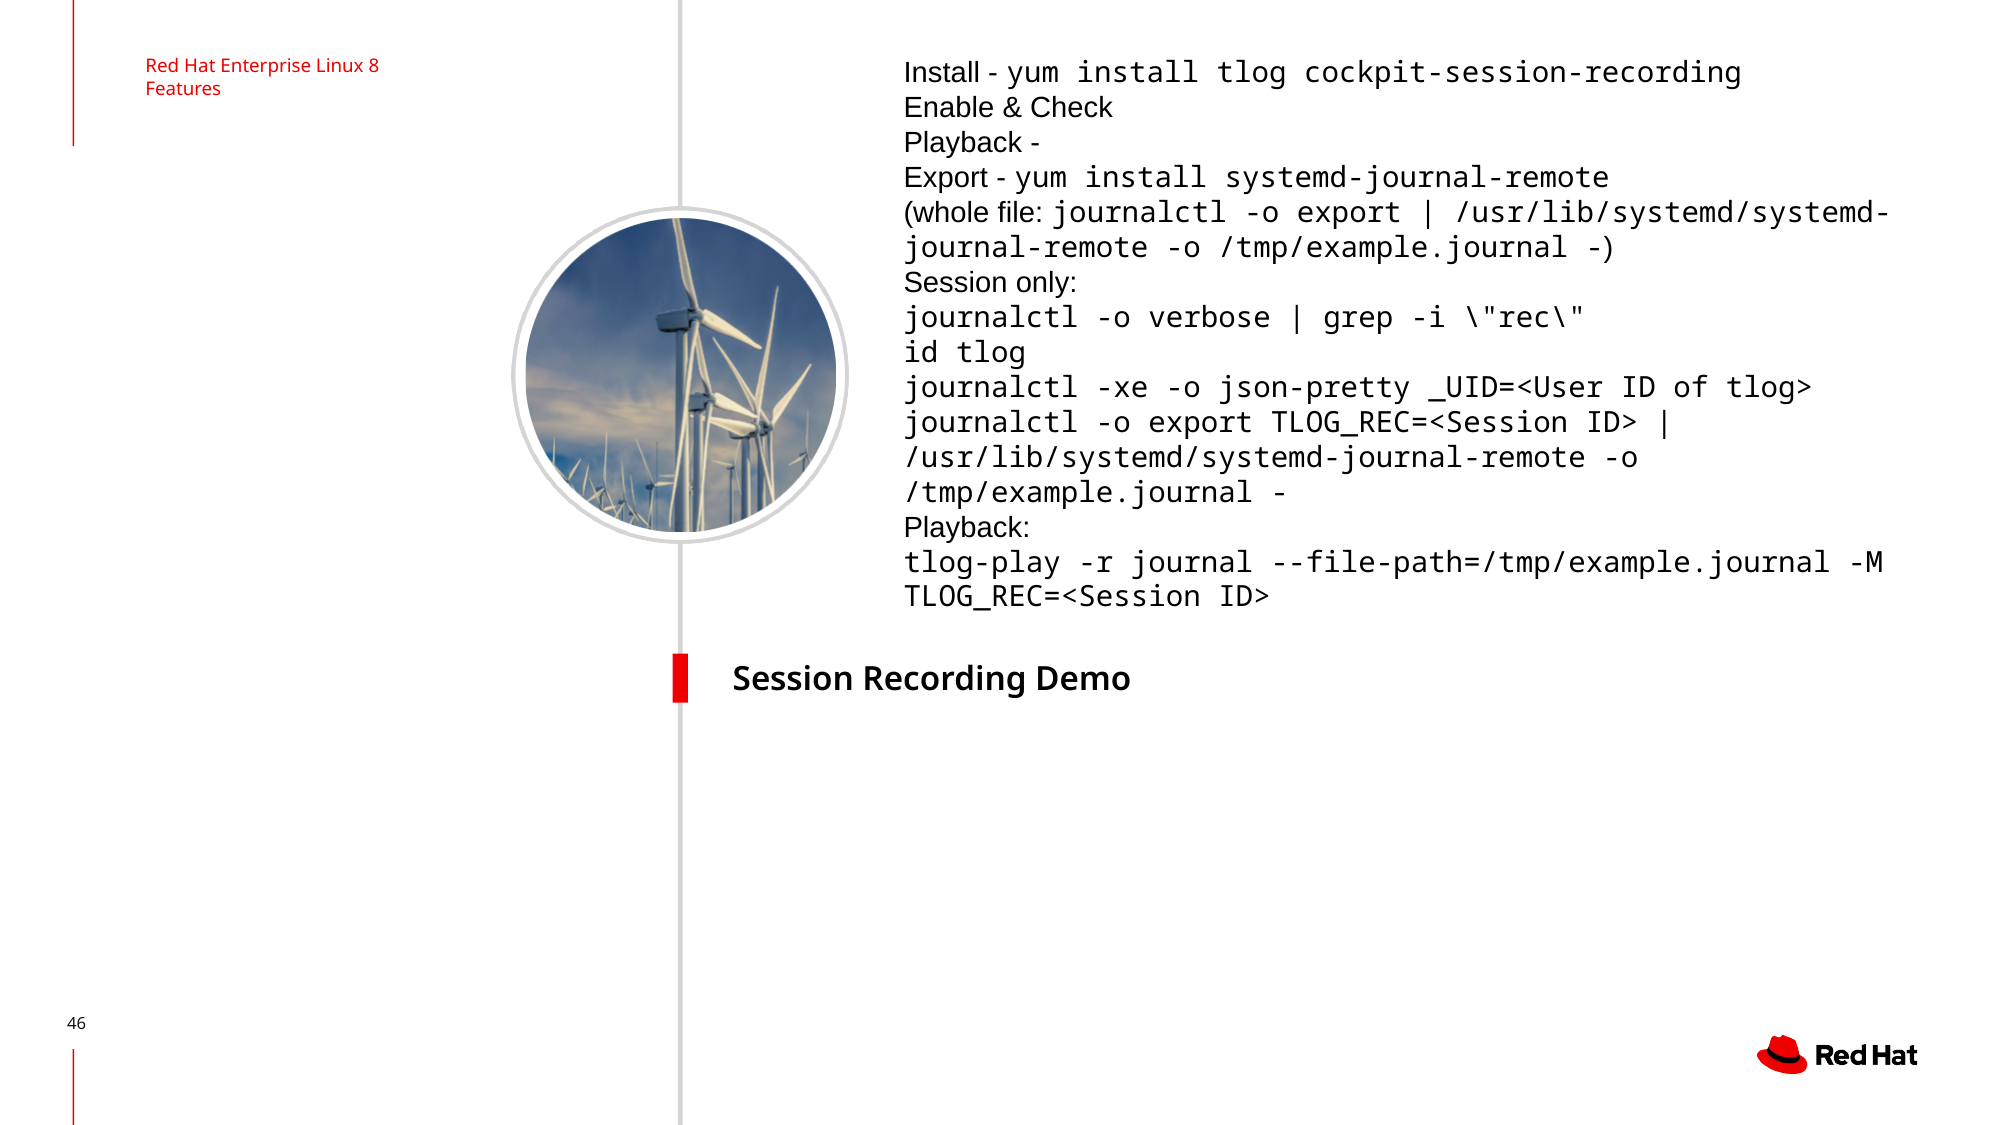

Red Hat Enterprise Linux 8
Features
Install - yum install tlog cockpit-session-recording
Enable & Check
Playback -
Export - yum install systemd-journal-remote
(whole file: journalctl -o export | /usr/lib/systemd/systemd-journal-remote -o /tmp/example.journal -)
Session only:
journalctl -o verbose | grep -i \"rec\"
id tlog
journalctl -xe -o json-pretty _UID=<User ID of tlog>
journalctl -o export TLOG_REC=<Session ID> | /usr/lib/systemd/systemd-journal-remote -o /tmp/example.journal -
Playback:
tlog-play -r journal --file-path=/tmp/example.journal -M TLOG_REC=<Session ID>
# Session Recording Demo
46